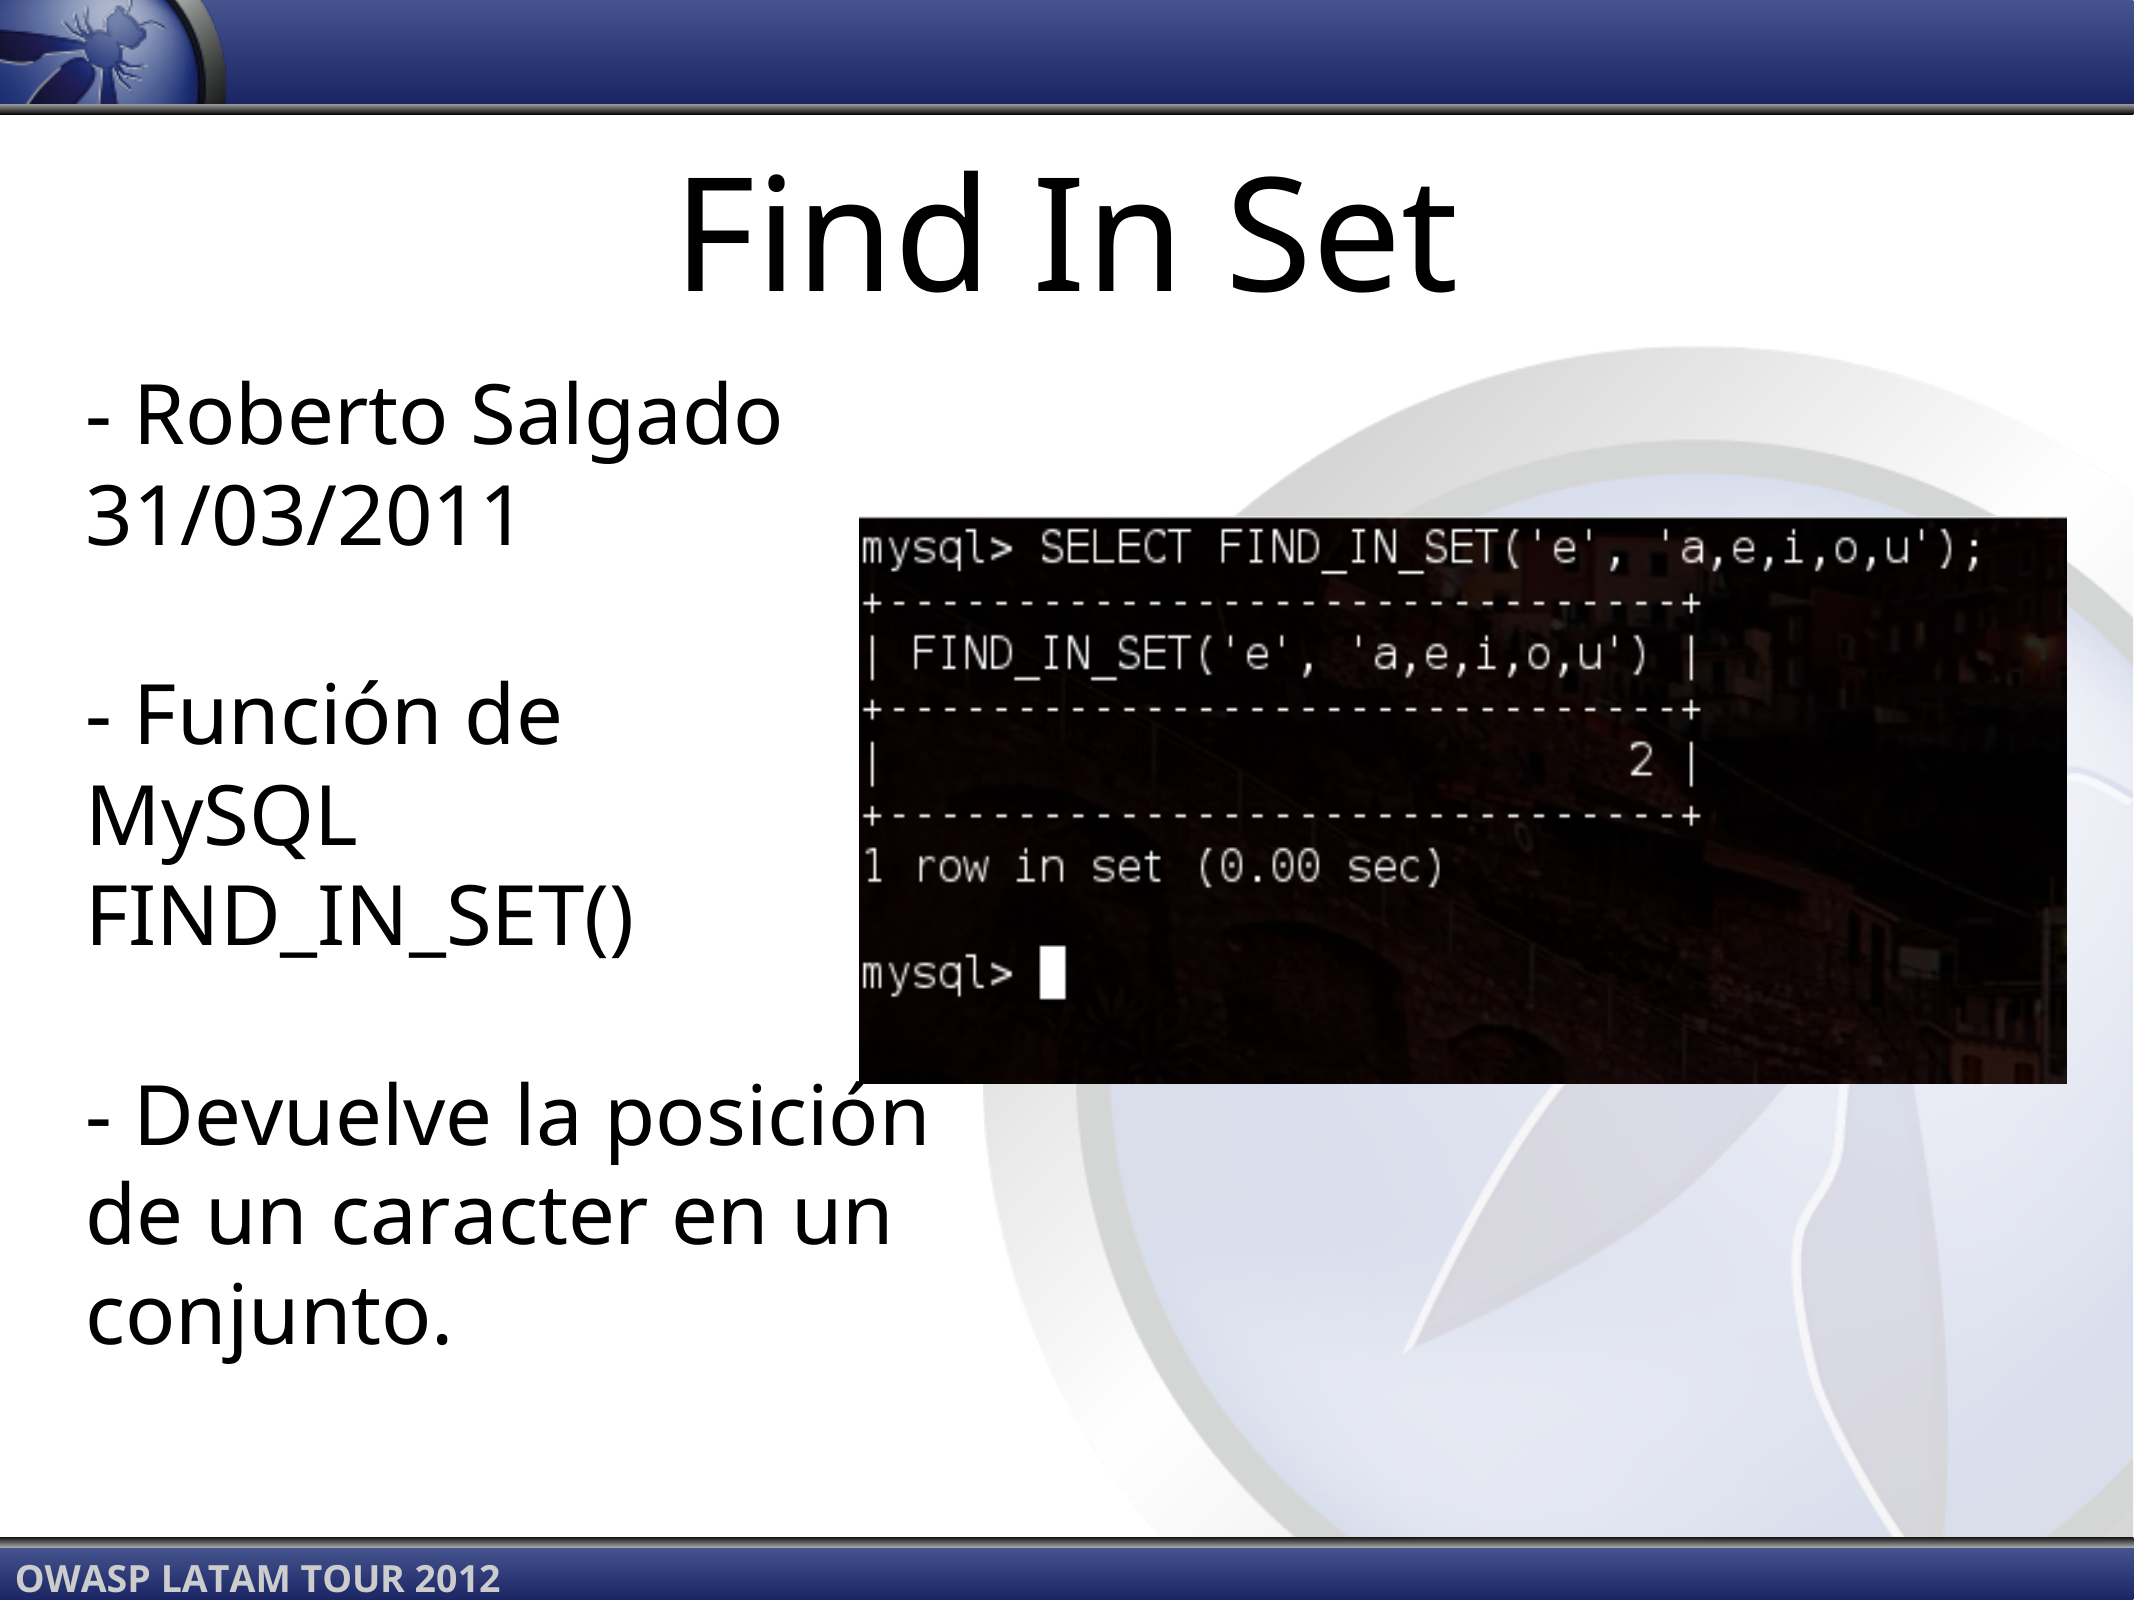

# Find In Set
- Roberto Salgado 31/03/2011
- Función de
MySQL
FIND_IN_SET()
- Devuelve la posición de un caracter en un conjunto.